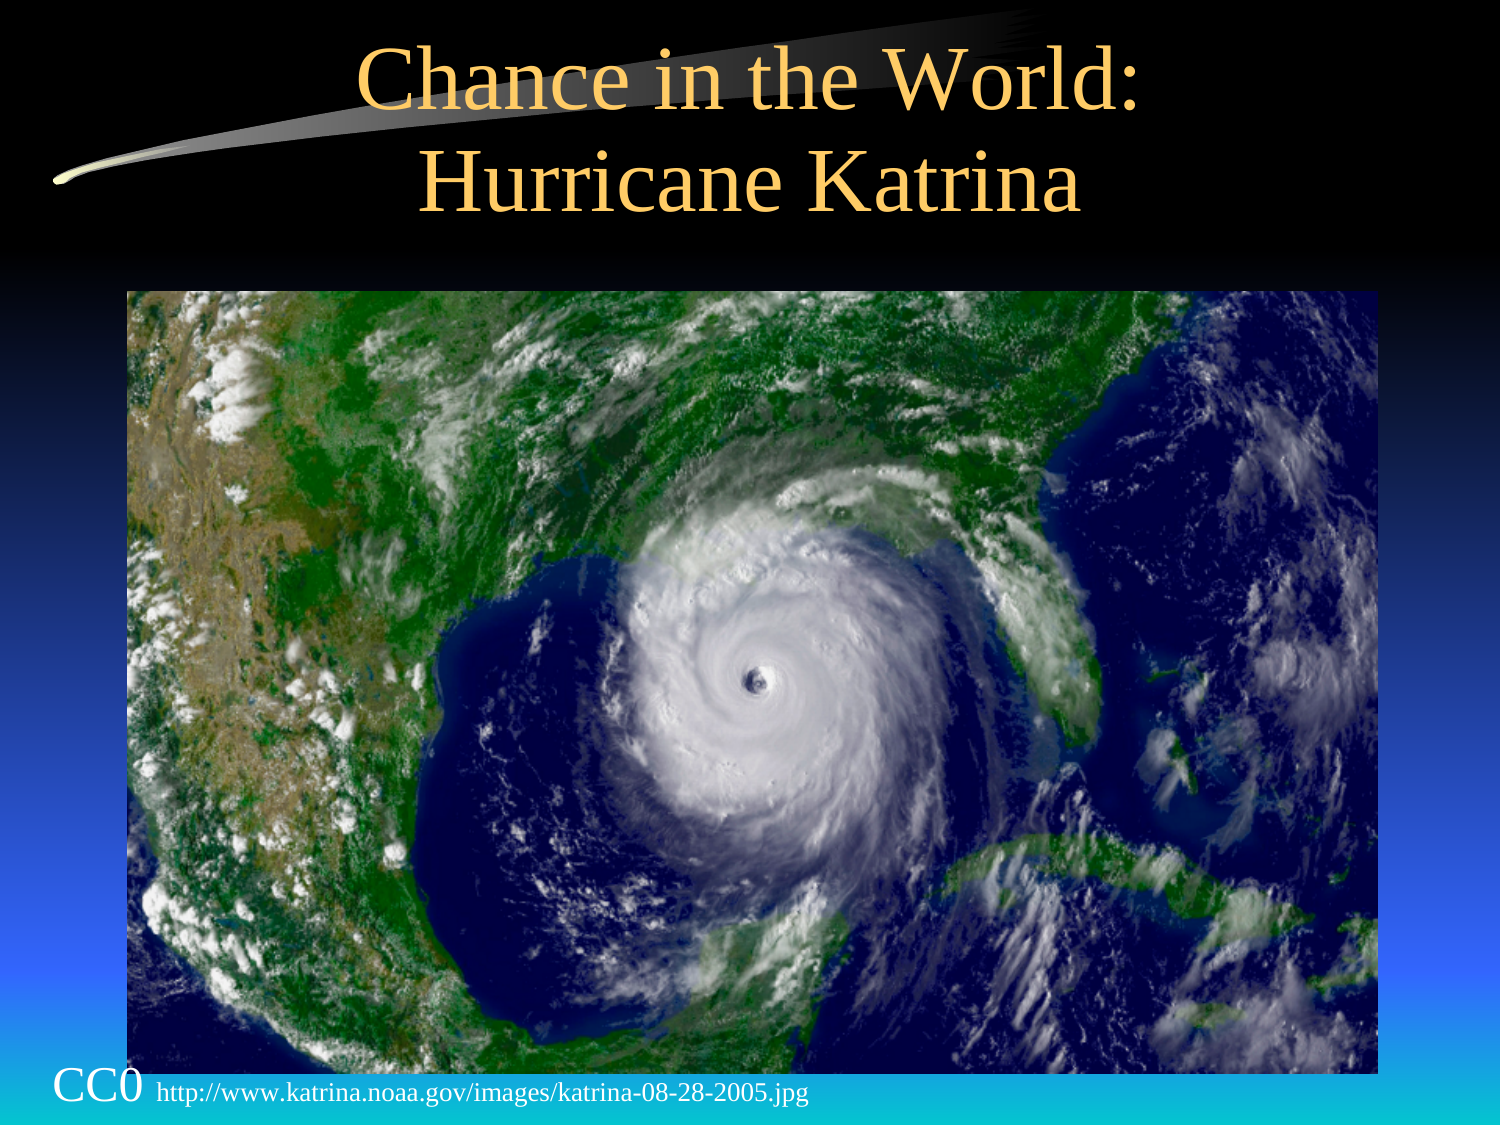

# Chance in the World: Hurricane Katrina
CC0 http://www.katrina.noaa.gov/images/katrina-08-28-2005.jpg